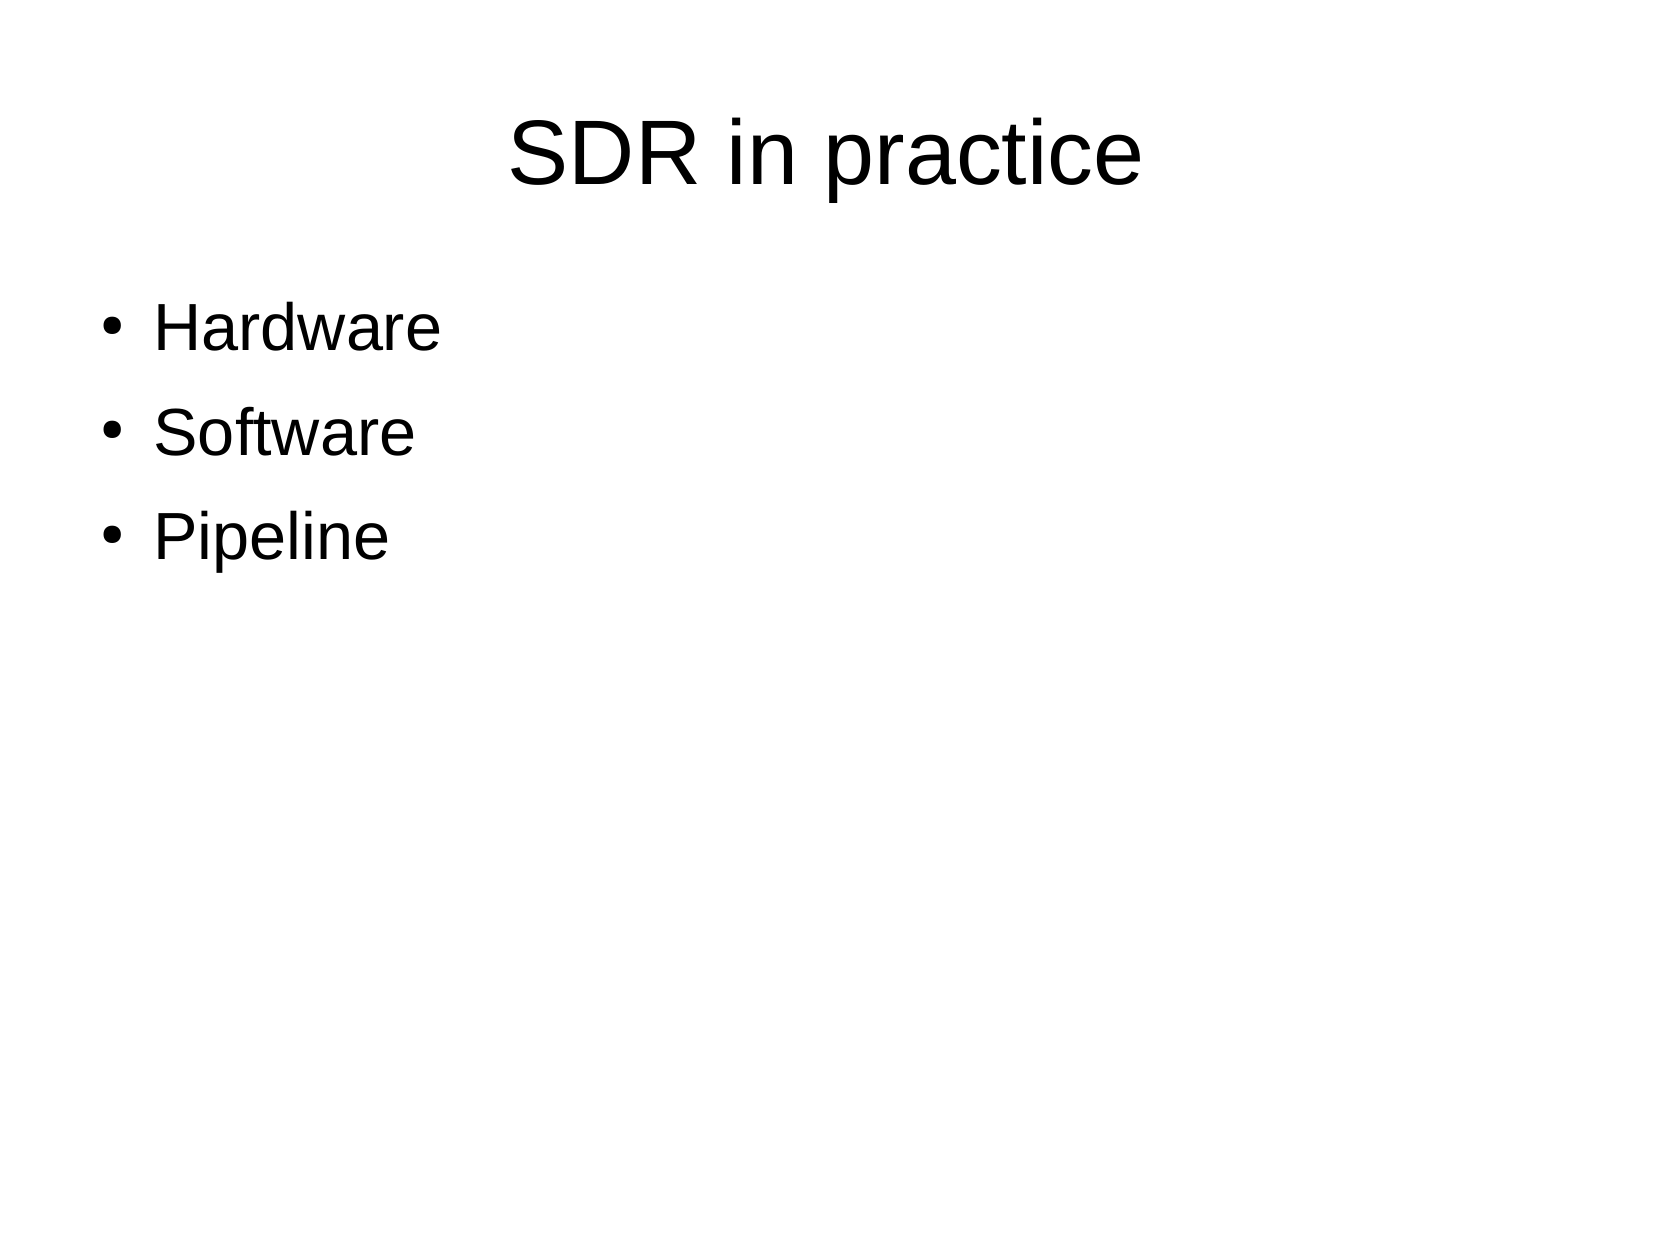

# SDR in practice
Hardware
Software
Pipeline